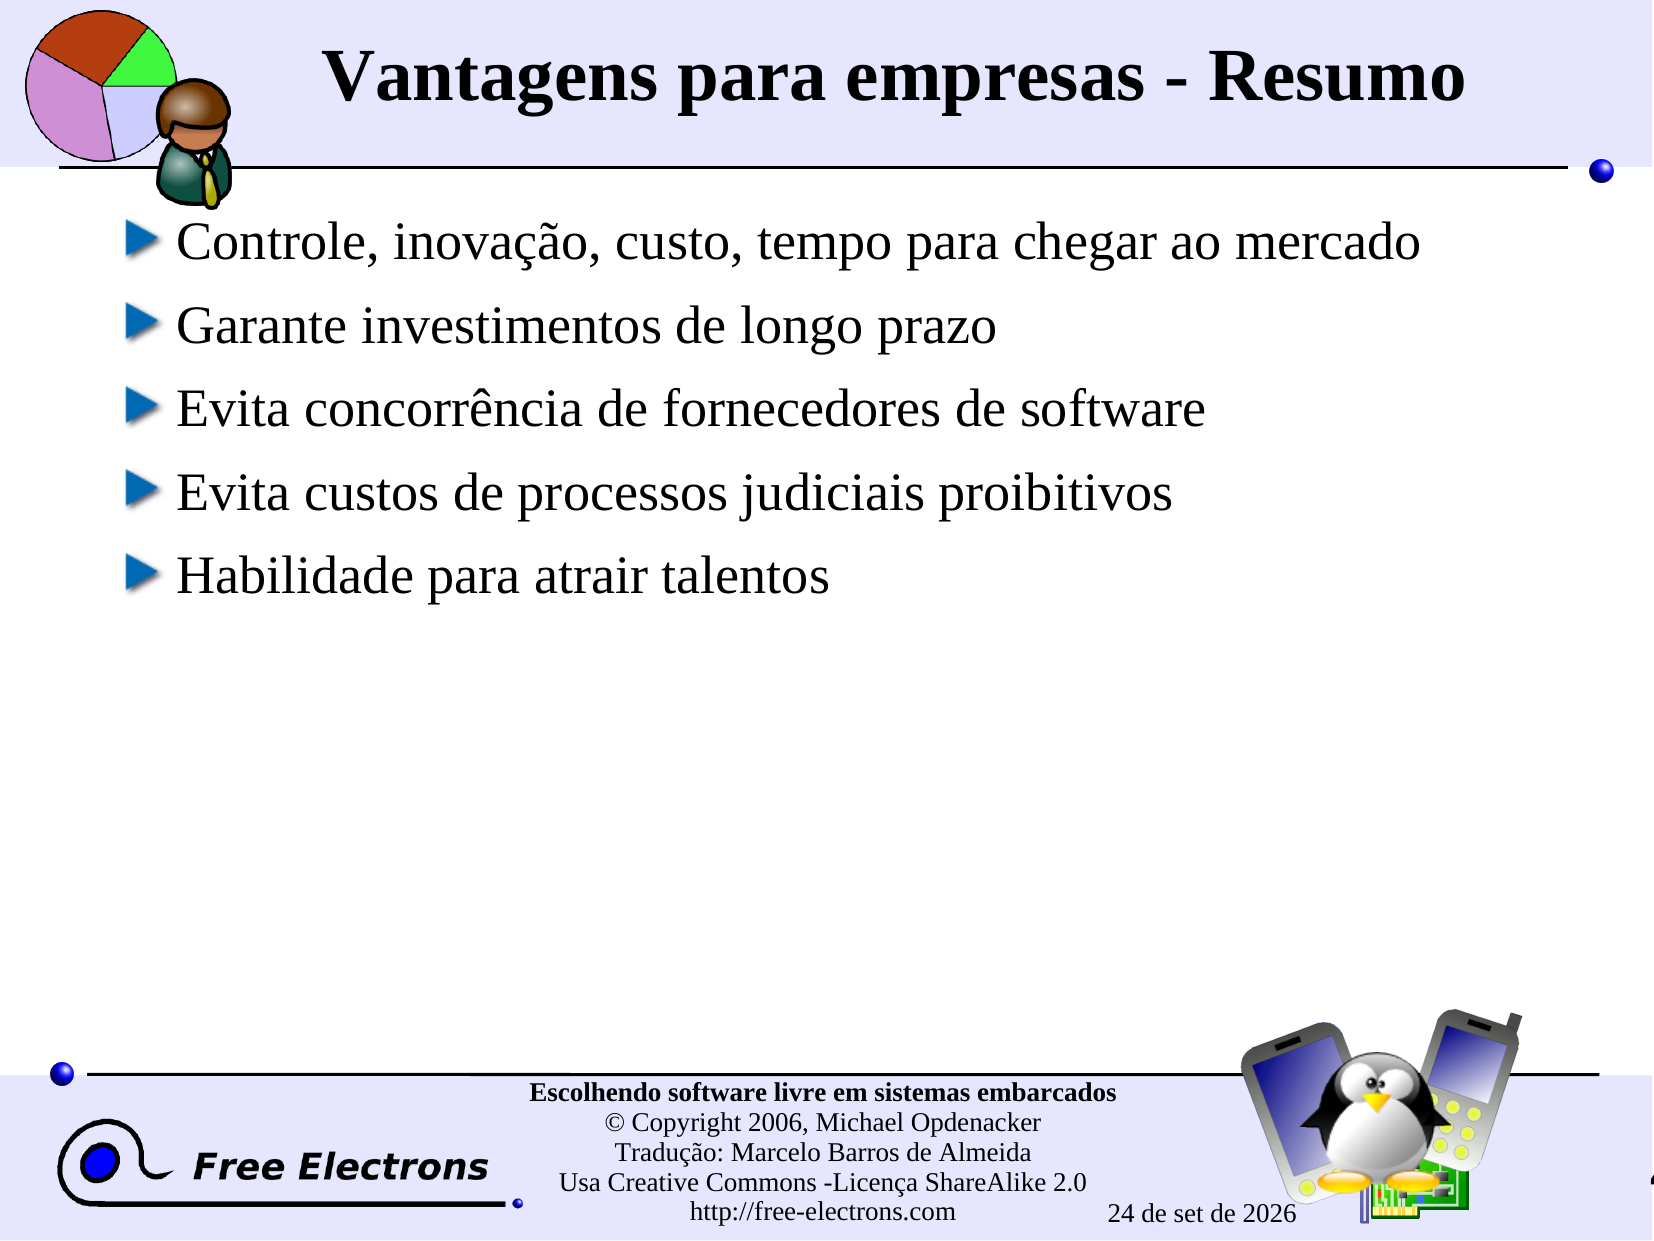

# Vantagens para empresas - Resumo
Controle, inovação, custo, tempo para chegar ao mercado
Garante investimentos de longo prazo
Evita concorrência de fornecedores de software
Evita custos de processos judiciais proibitivos
Habilidade para atrair talentos